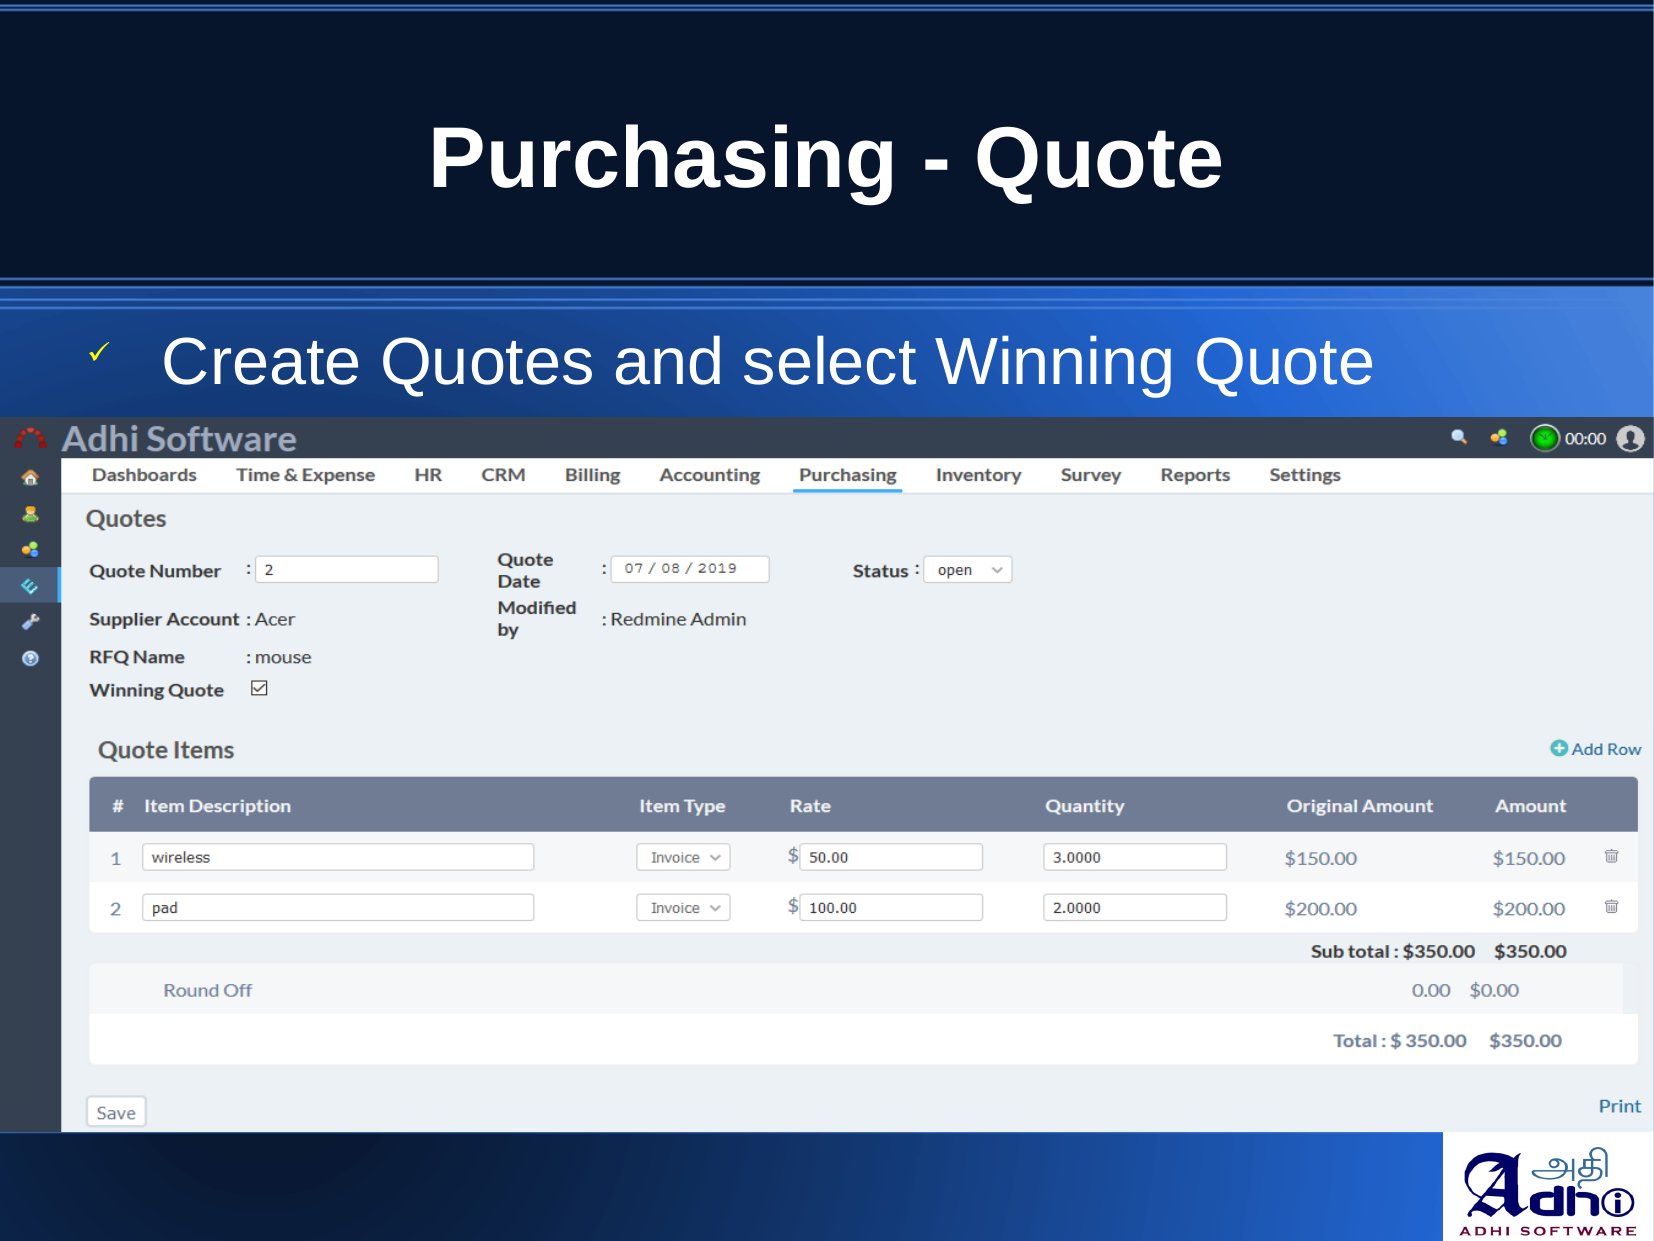

# Purchasing - Quote
Create Quotes and select Winning Quote